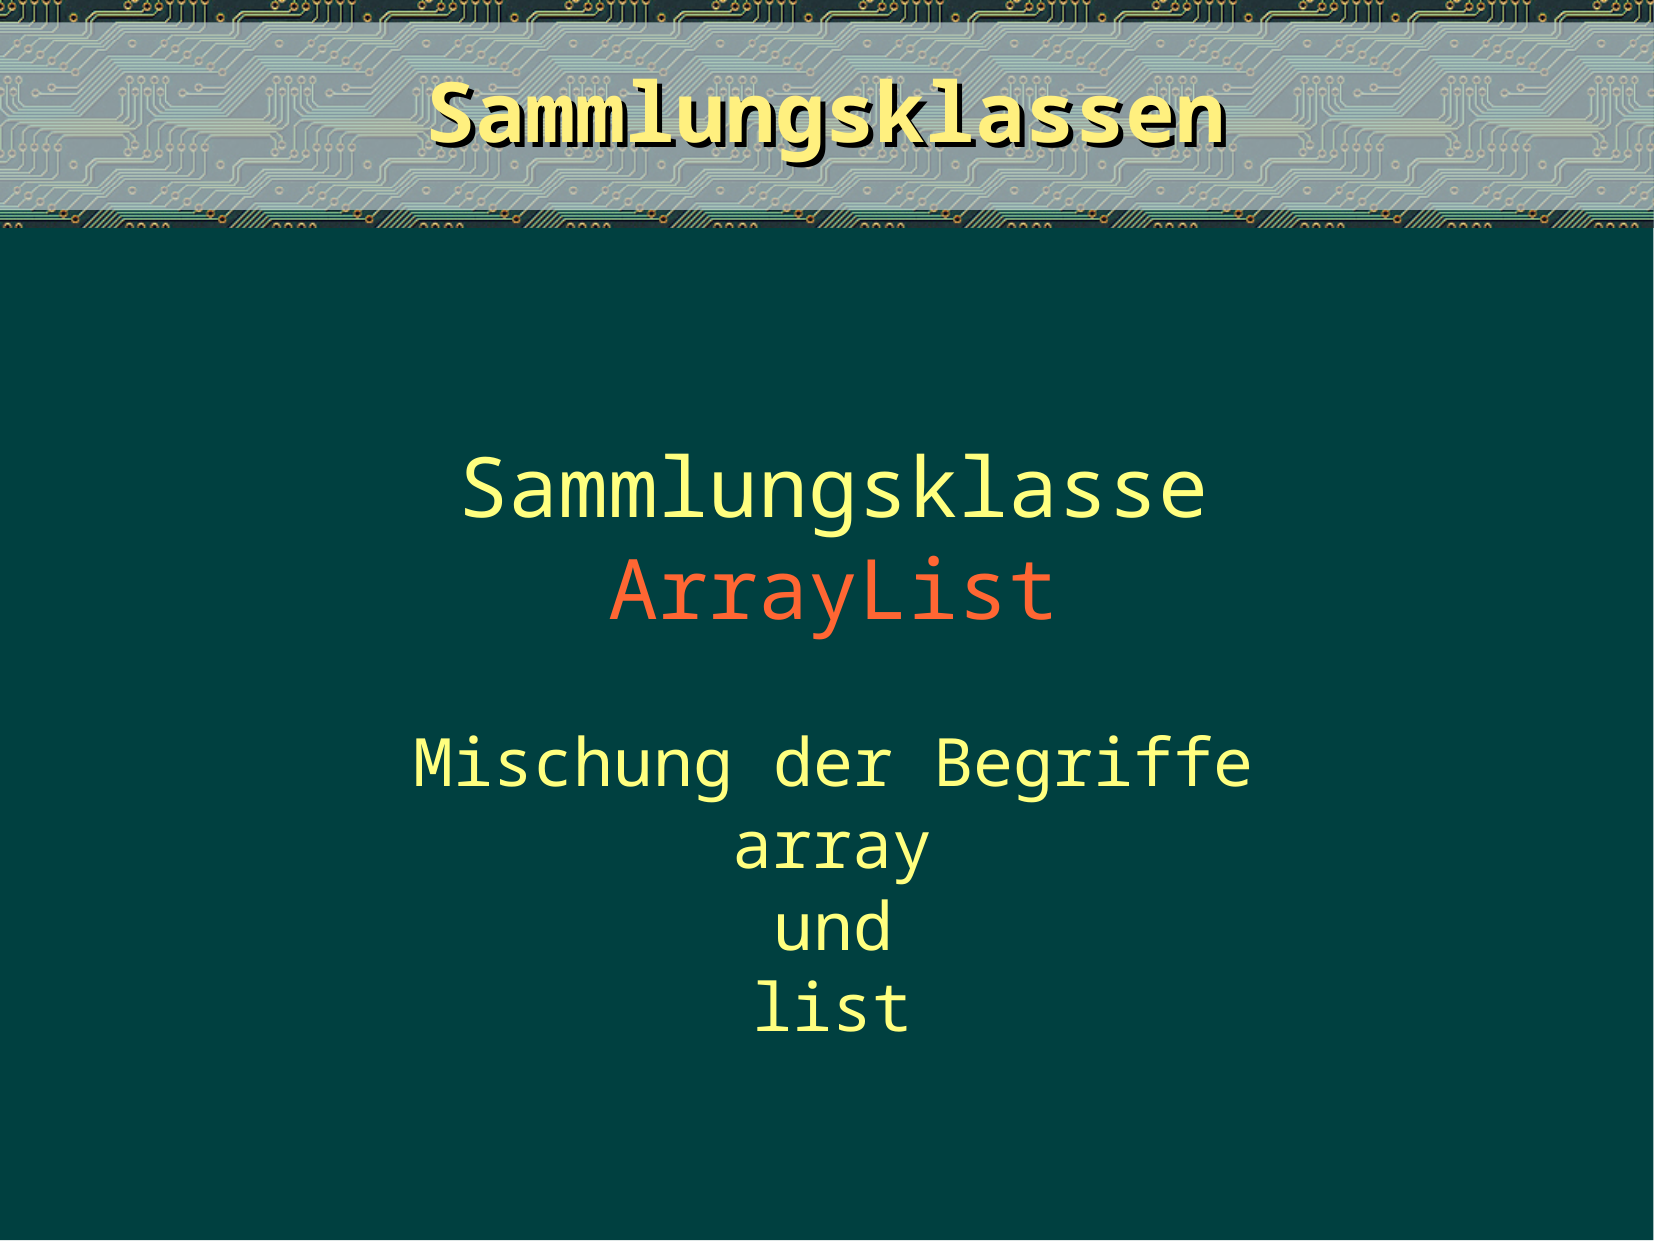

# Sammlungsklassen
Sammlungsklasse
ArrayList
Mischung der Begriffe
array
und
list